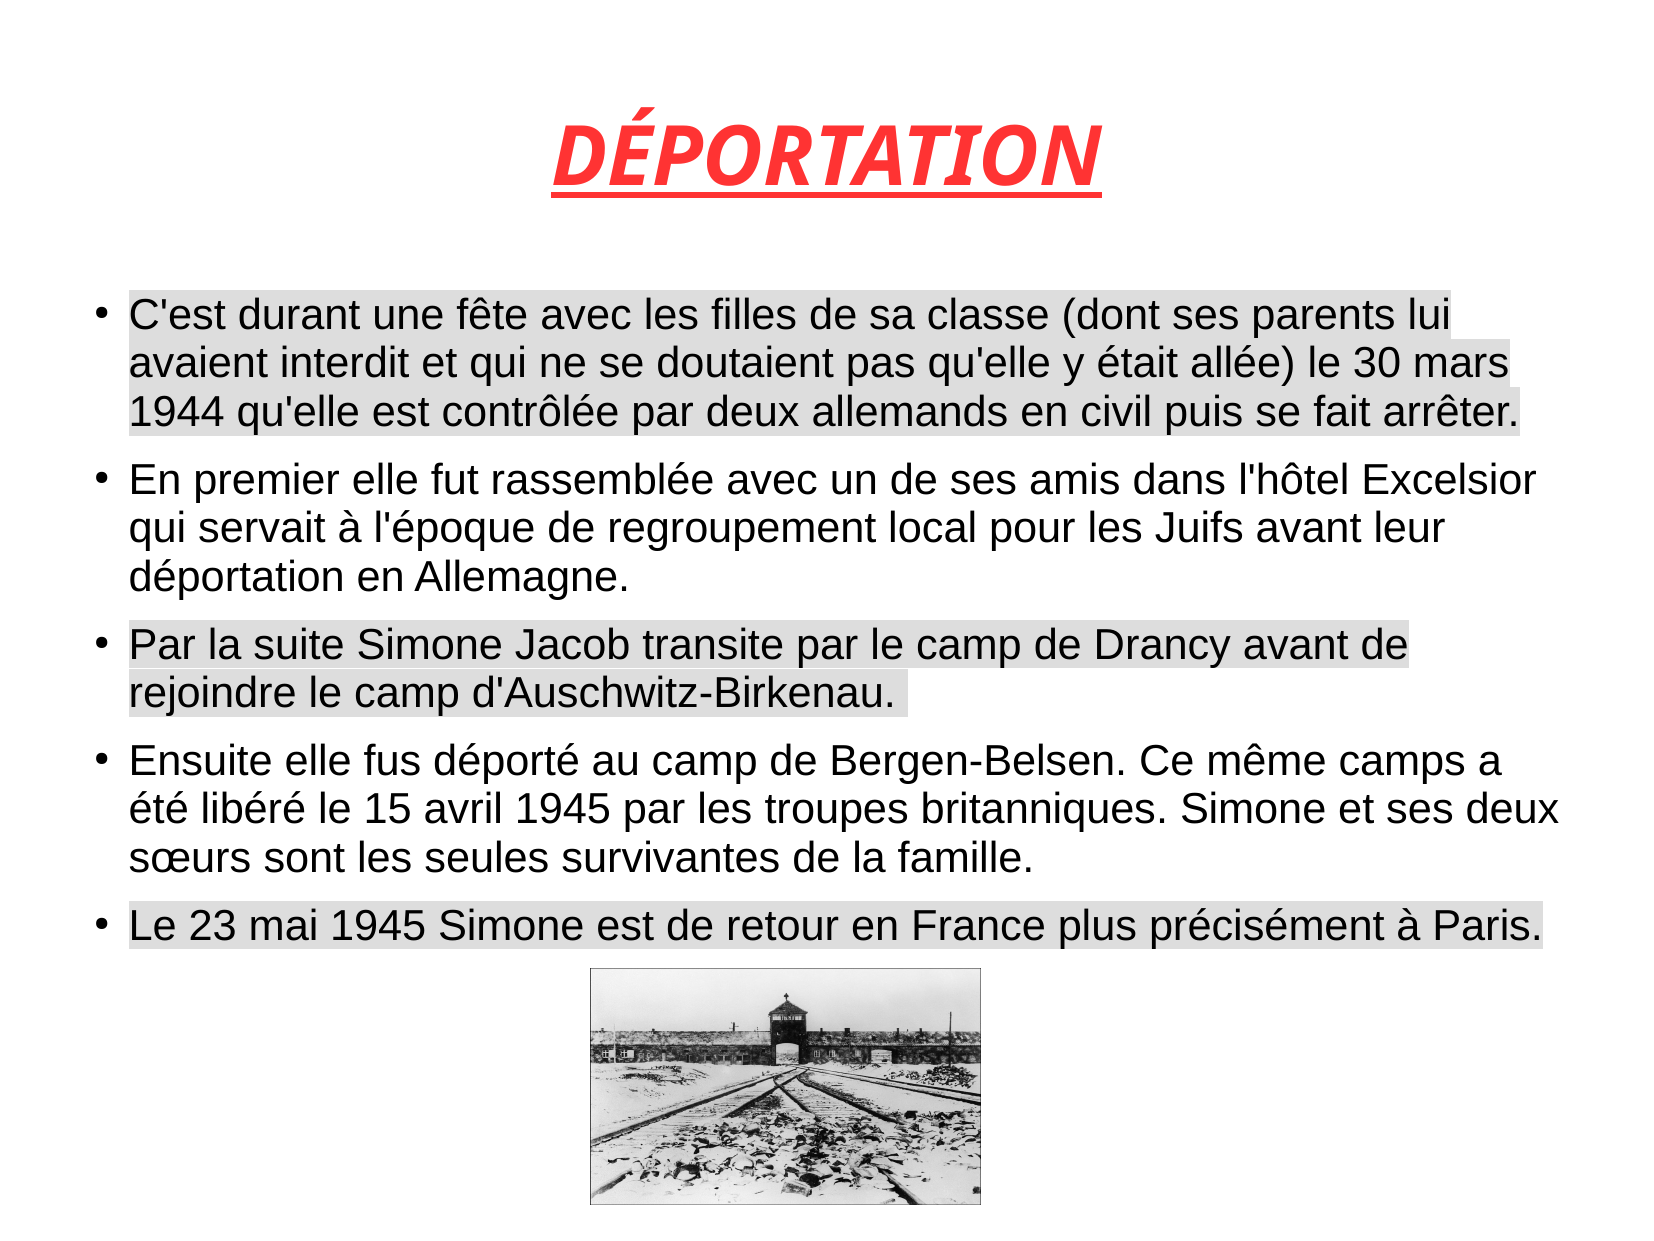

# DÉPORTATION
C'est durant une fête avec les filles de sa classe (dont ses parents lui avaient interdit et qui ne se doutaient pas qu'elle y était allée) le 30 mars 1944 qu'elle est contrôlée par deux allemands en civil puis se fait arrêter.
En premier elle fut rassemblée avec un de ses amis dans l'hôtel Excelsior qui servait à l'époque de regroupement local pour les Juifs avant leur déportation en Allemagne.
Par la suite Simone Jacob transite par le camp de Drancy avant de rejoindre le camp d'Auschwitz-Birkenau.
Ensuite elle fus déporté au camp de Bergen-Belsen. Ce même camps a été libéré le 15 avril 1945 par les troupes britanniques. Simone et ses deux sœurs sont les seules survivantes de la famille.
Le 23 mai 1945 Simone est de retour en France plus précisément à Paris.